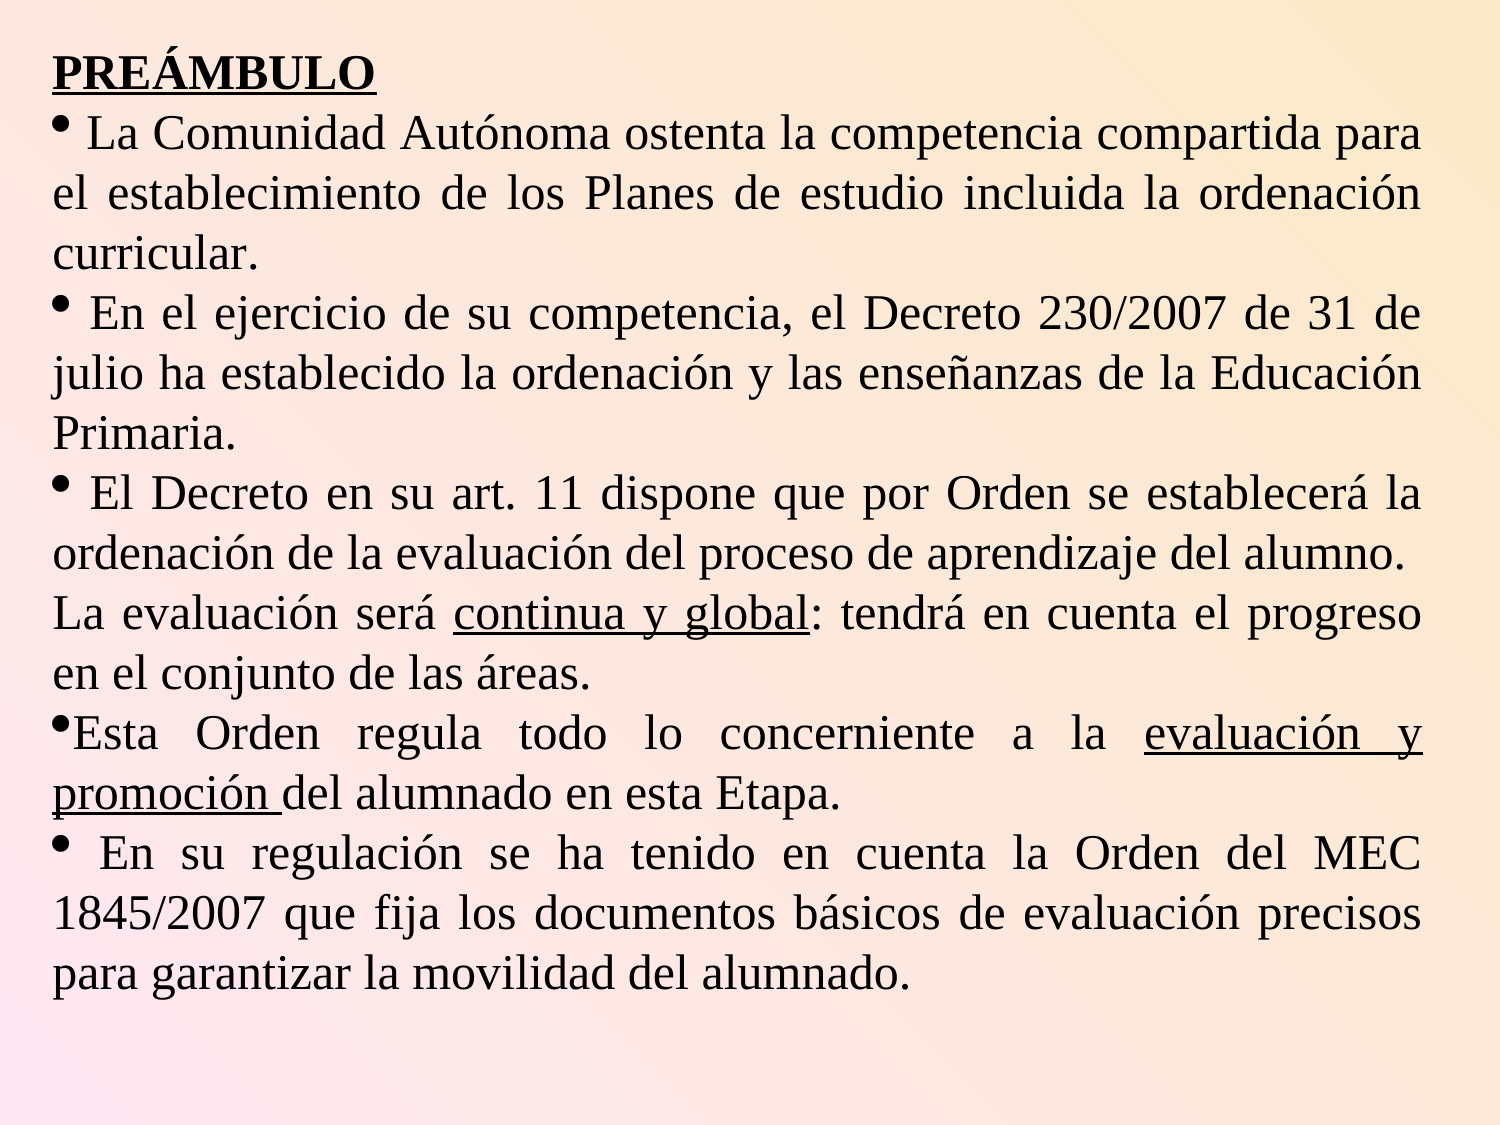

PREÁMBULO
 La Comunidad Autónoma ostenta la competencia compartida para el establecimiento de los Planes de estudio incluida la ordenación curricular.
 En el ejercicio de su competencia, el Decreto 230/2007 de 31 de julio ha establecido la ordenación y las enseñanzas de la Educación Primaria.
 El Decreto en su art. 11 dispone que por Orden se establecerá la ordenación de la evaluación del proceso de aprendizaje del alumno.
La evaluación será continua y global: tendrá en cuenta el progreso en el conjunto de las áreas.
Esta Orden regula todo lo concerniente a la evaluación y promoción del alumnado en esta Etapa.
 En su regulación se ha tenido en cuenta la Orden del MEC 1845/2007 que fija los documentos básicos de evaluación precisos para garantizar la movilidad del alumnado.